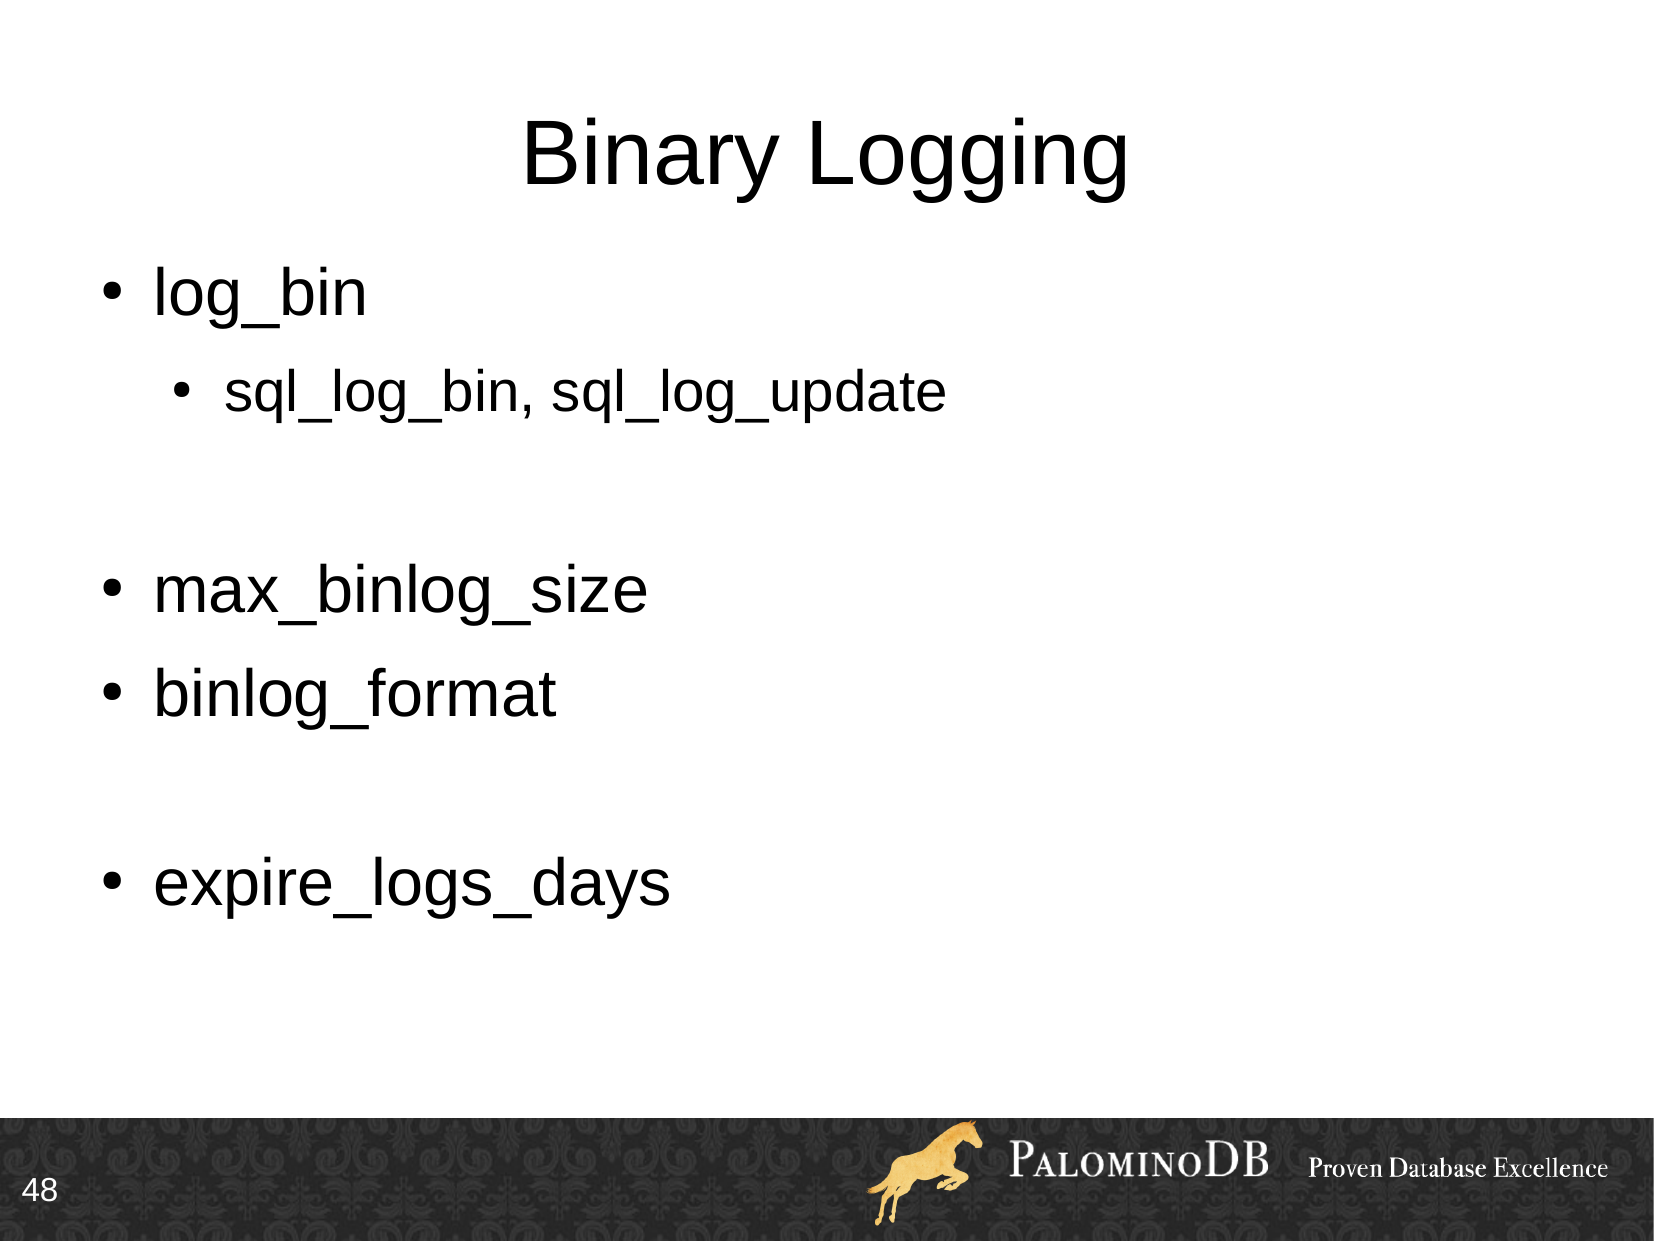

# Binary Logging
log_bin
sql_log_bin, sql_log_update
max_binlog_size
binlog_format
expire_logs_days